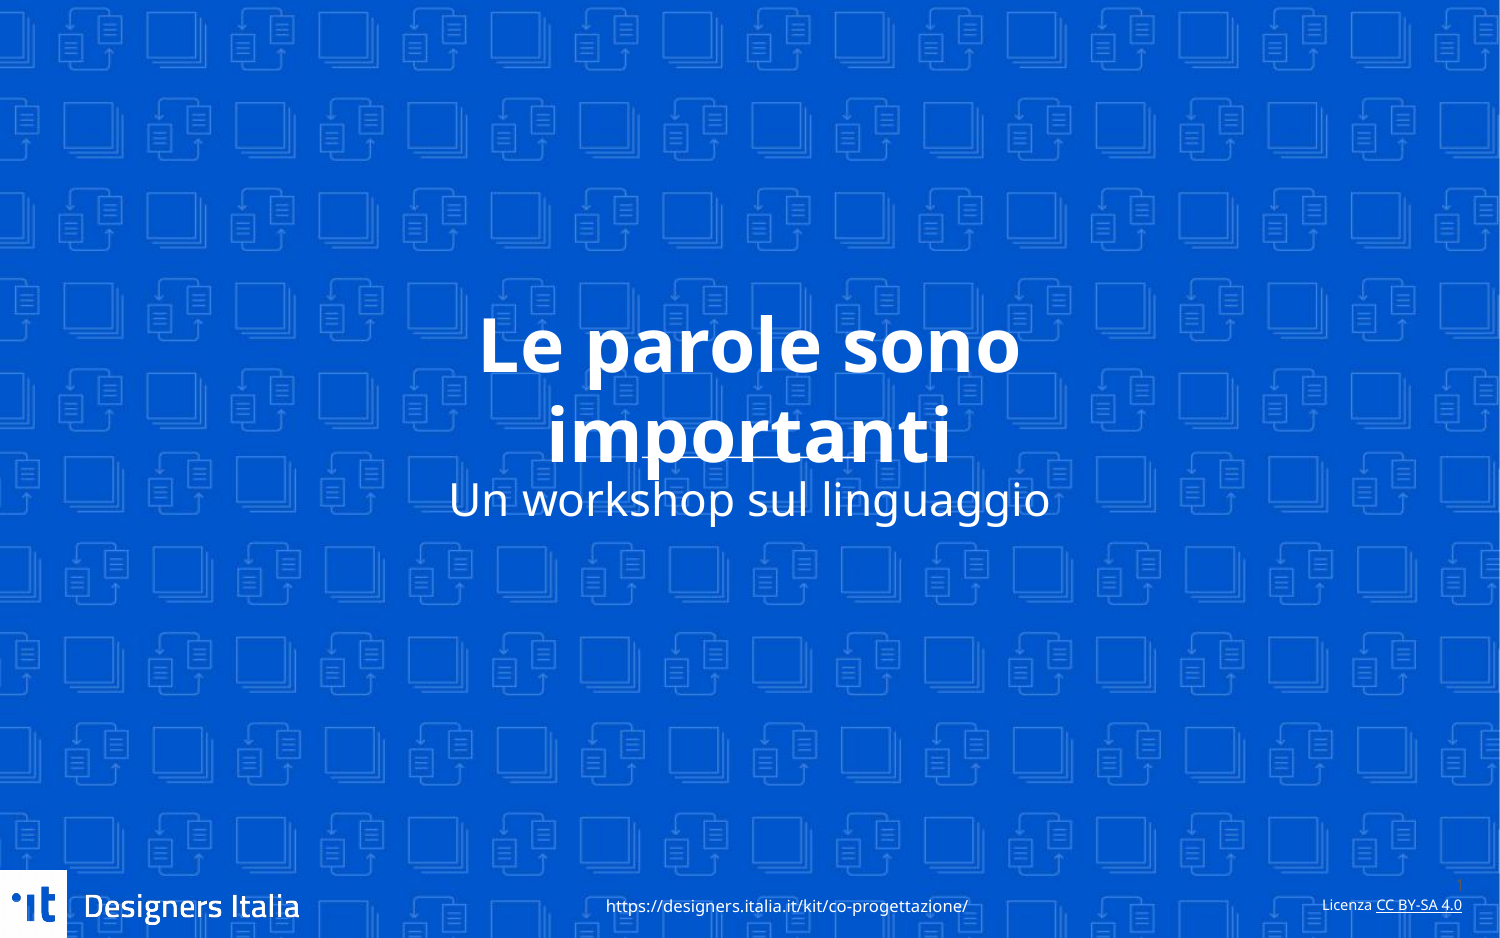

Le parole sono importanti
Un workshop sul linguaggio
https://designers.italia.it/kit/co-progettazione/
Licenza CC BY-SA 4.0